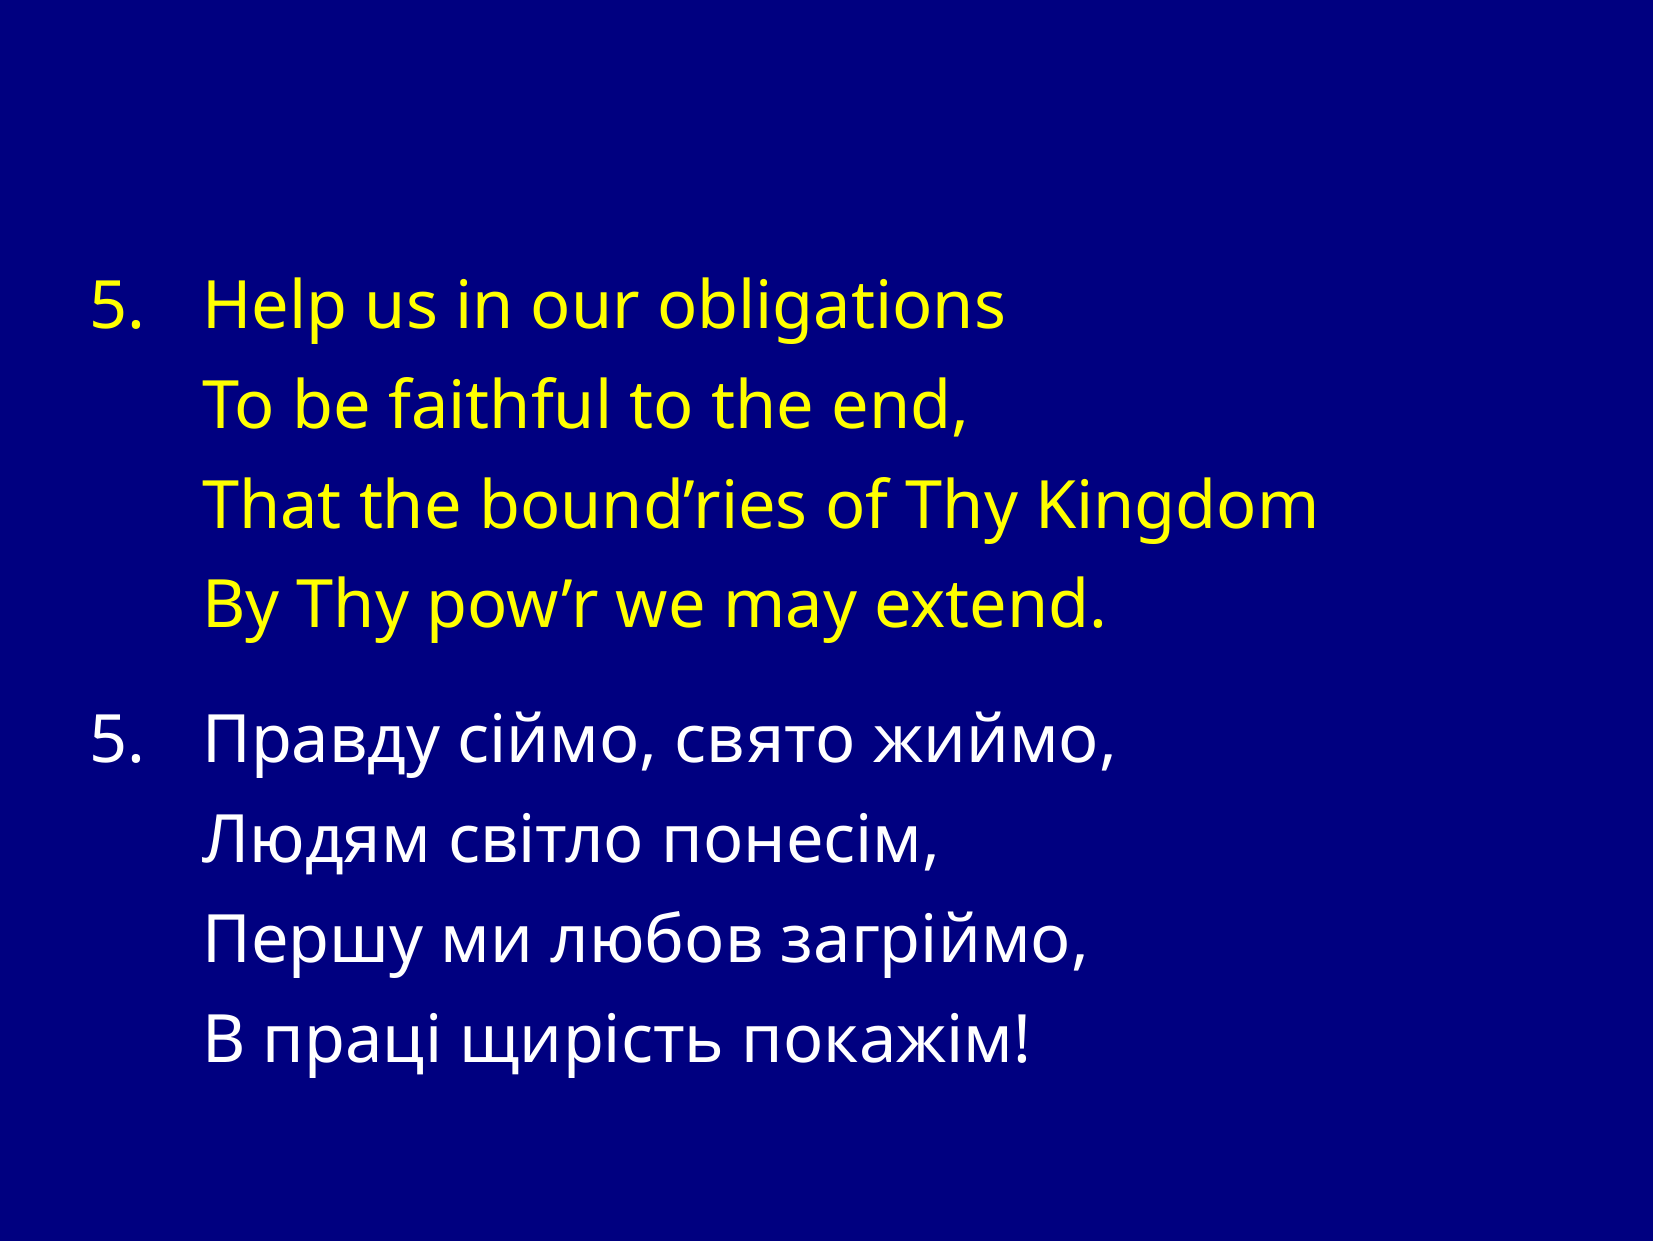

5.	Help us in our obligations
	To be faithful to the end,
	That the bound’ries of Thy Kingdom
	By Thy pow’r we may extend.
5.	Правду сіймо, свято жиймо,
	Людям світло понесім,
	Першу ми любов загріймо,
	В праці щирість покажім!